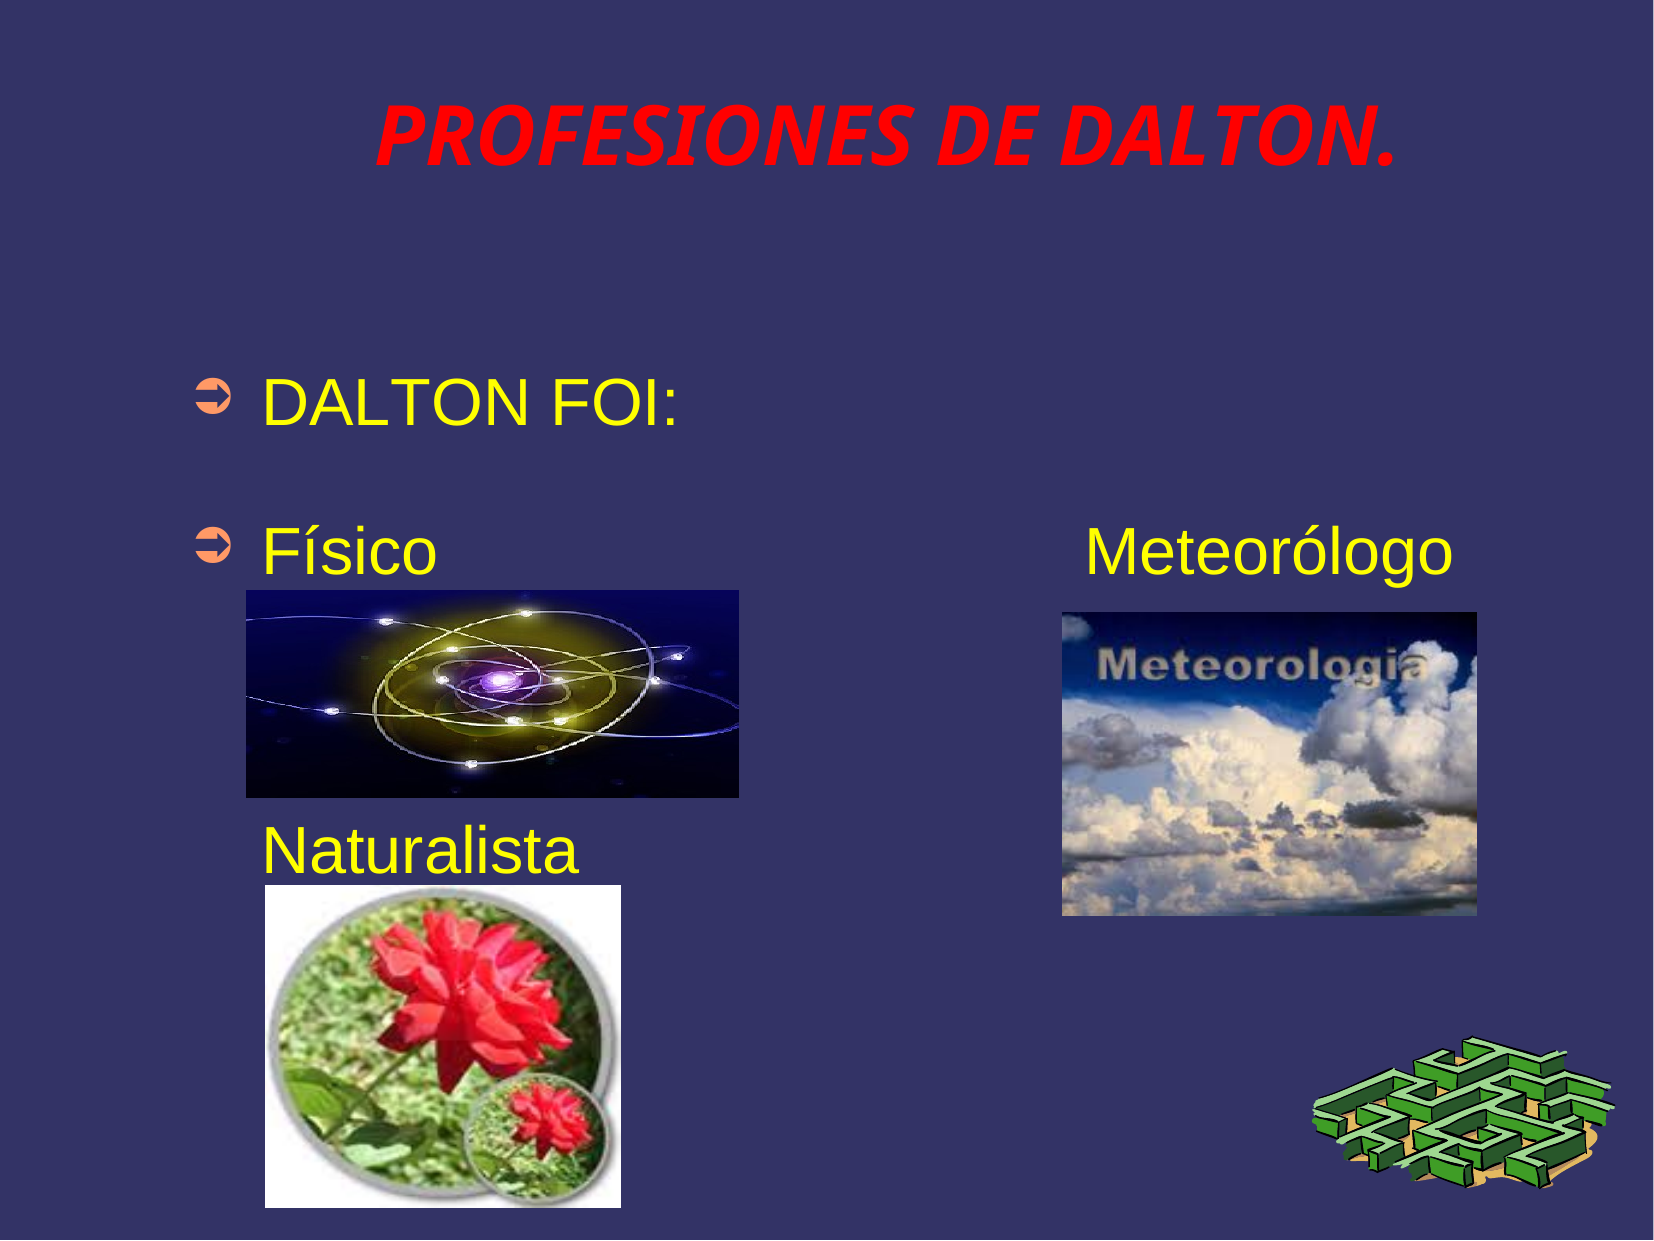

# PROFESIONES DE DALTON.
DALTON FOI:
Físico Meteorólogo
Naturalista